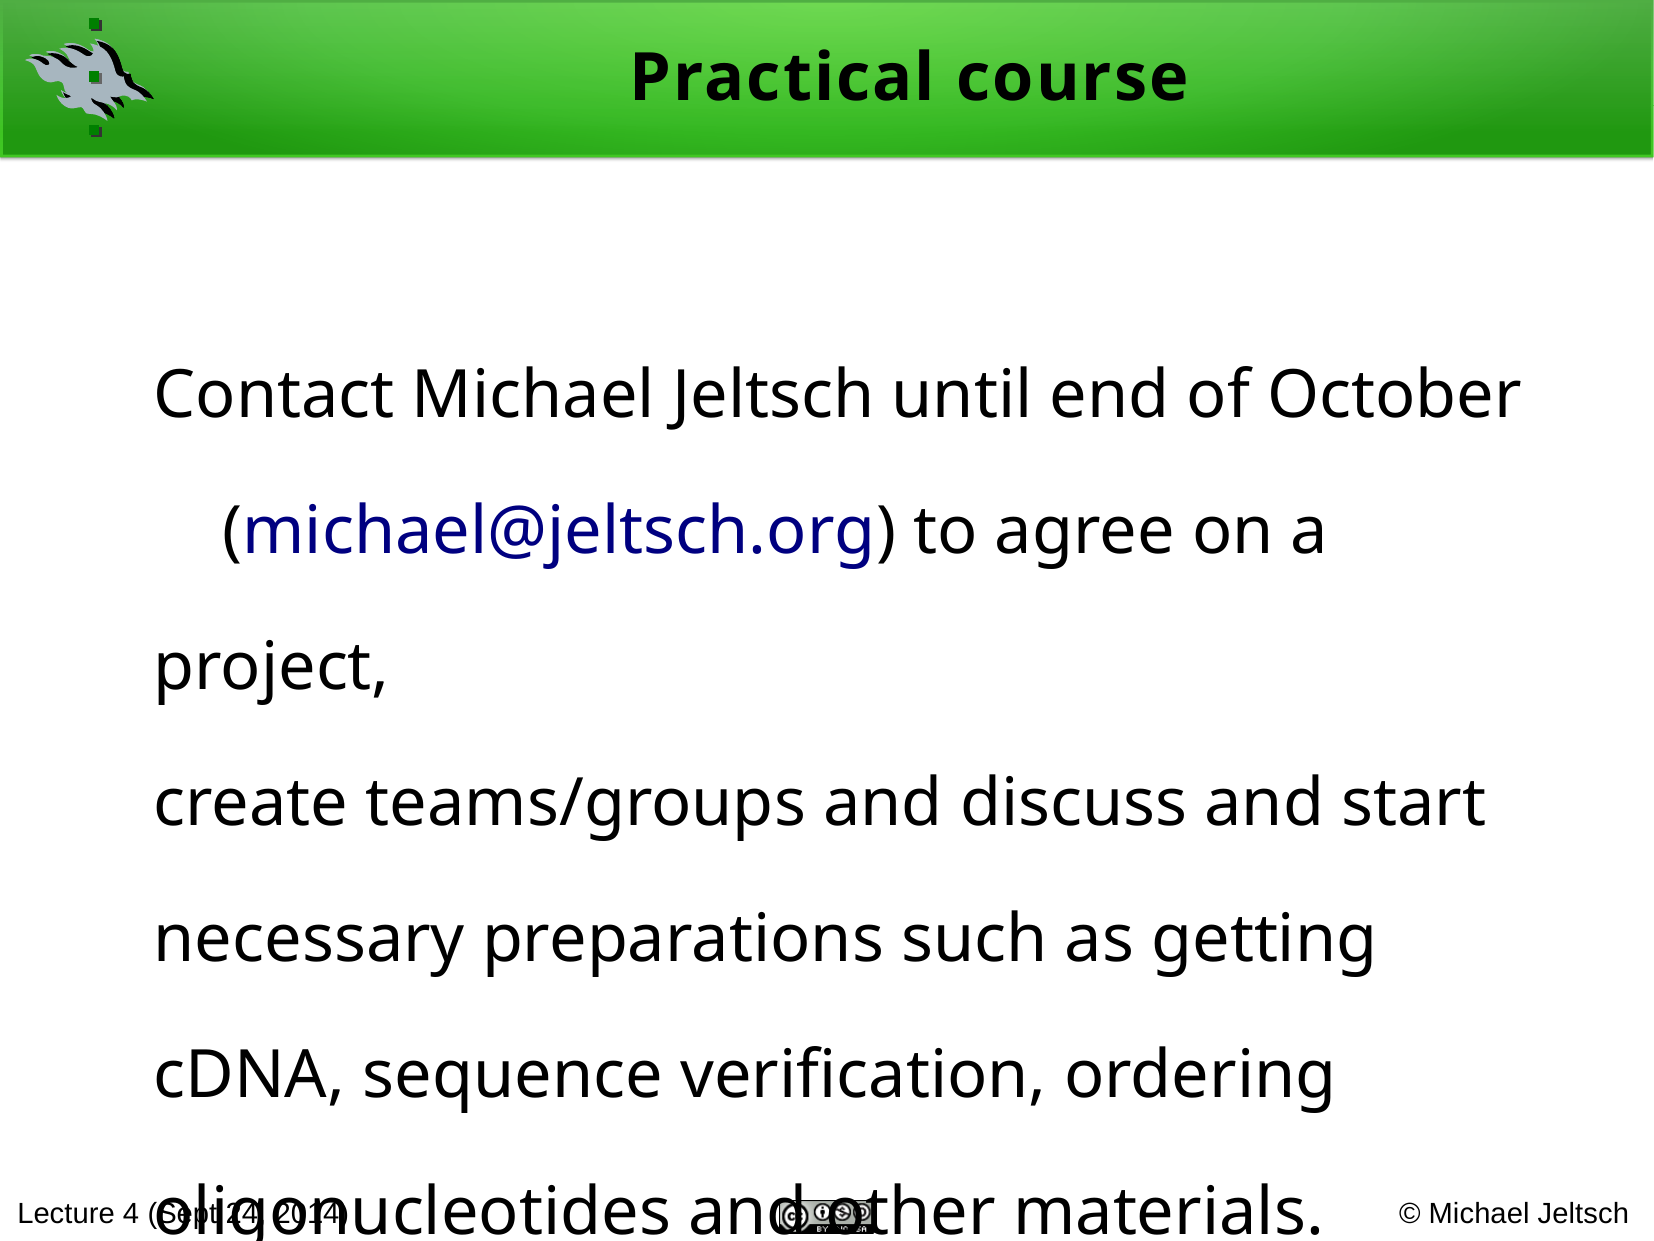

# Practical course
Contact Michael Jeltsch until end of October (michael@jeltsch.org) to agree on a project,
create teams/groups and discuss and start necessary preparations such as getting cDNA, sequence verification, ordering oligonucleotides and other materials.